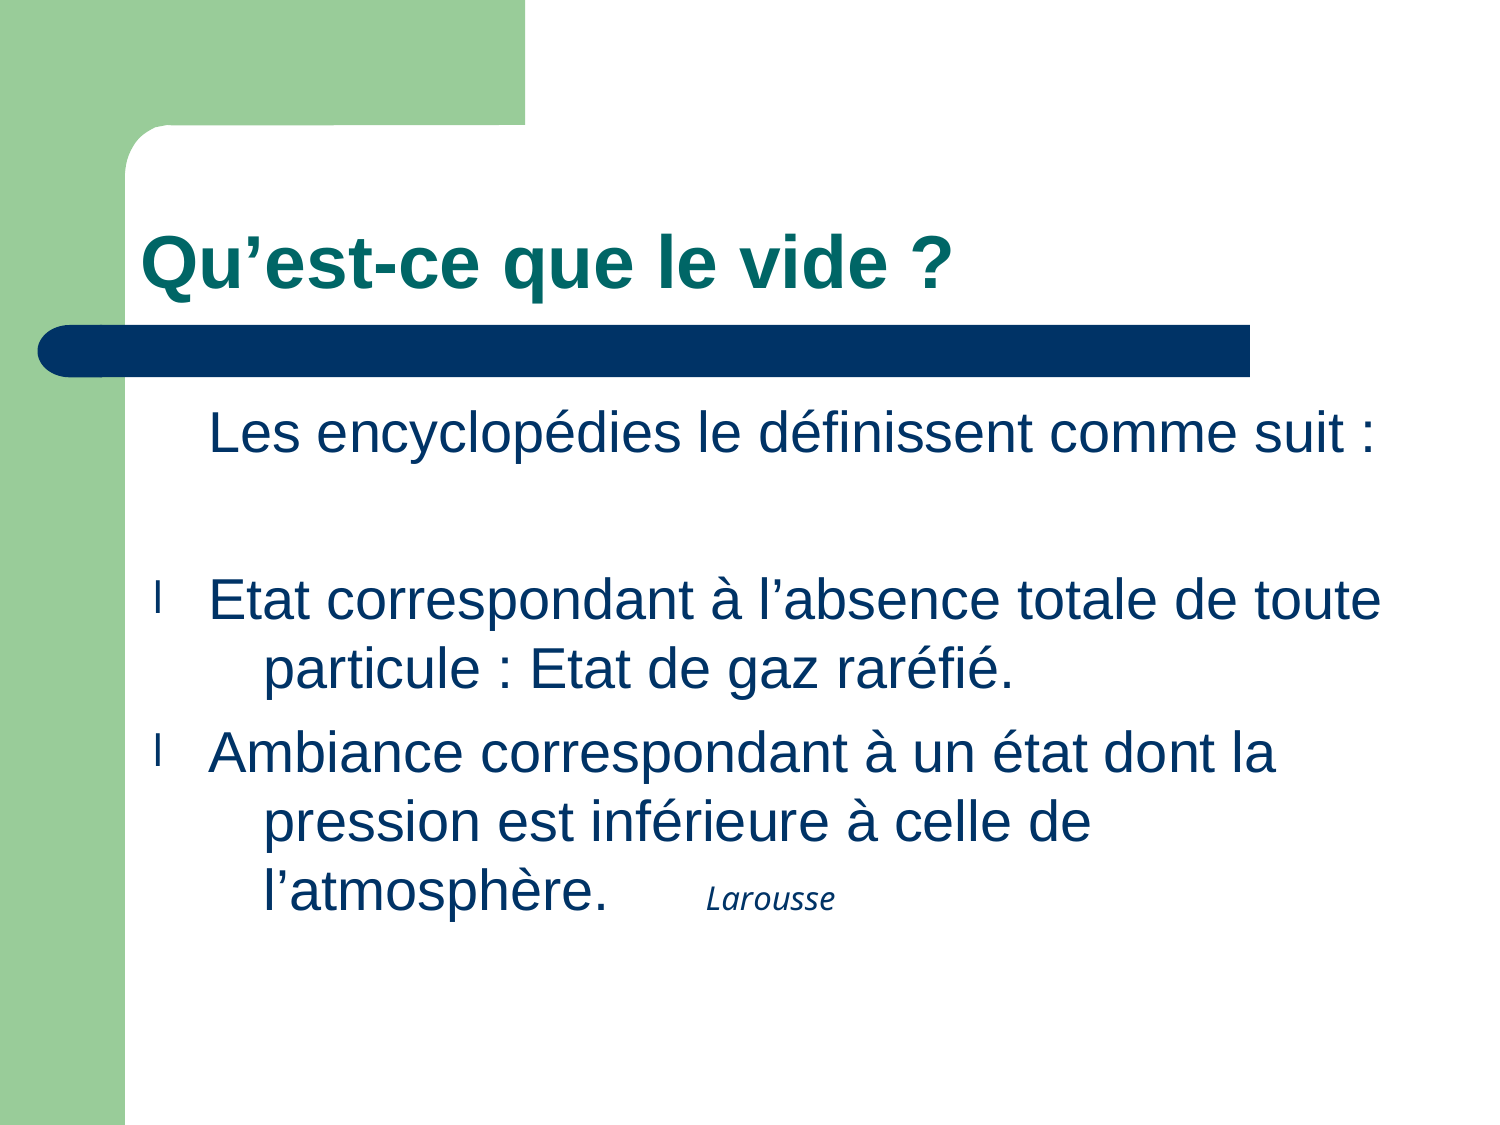

# Qu’est-ce que le vide ?
Les encyclopédies le définissent comme suit :
Etat correspondant à l’absence totale de toute particule : Etat de gaz raréfié.
Ambiance correspondant à un état dont la pression est inférieure à celle de l’atmosphère. Larousse